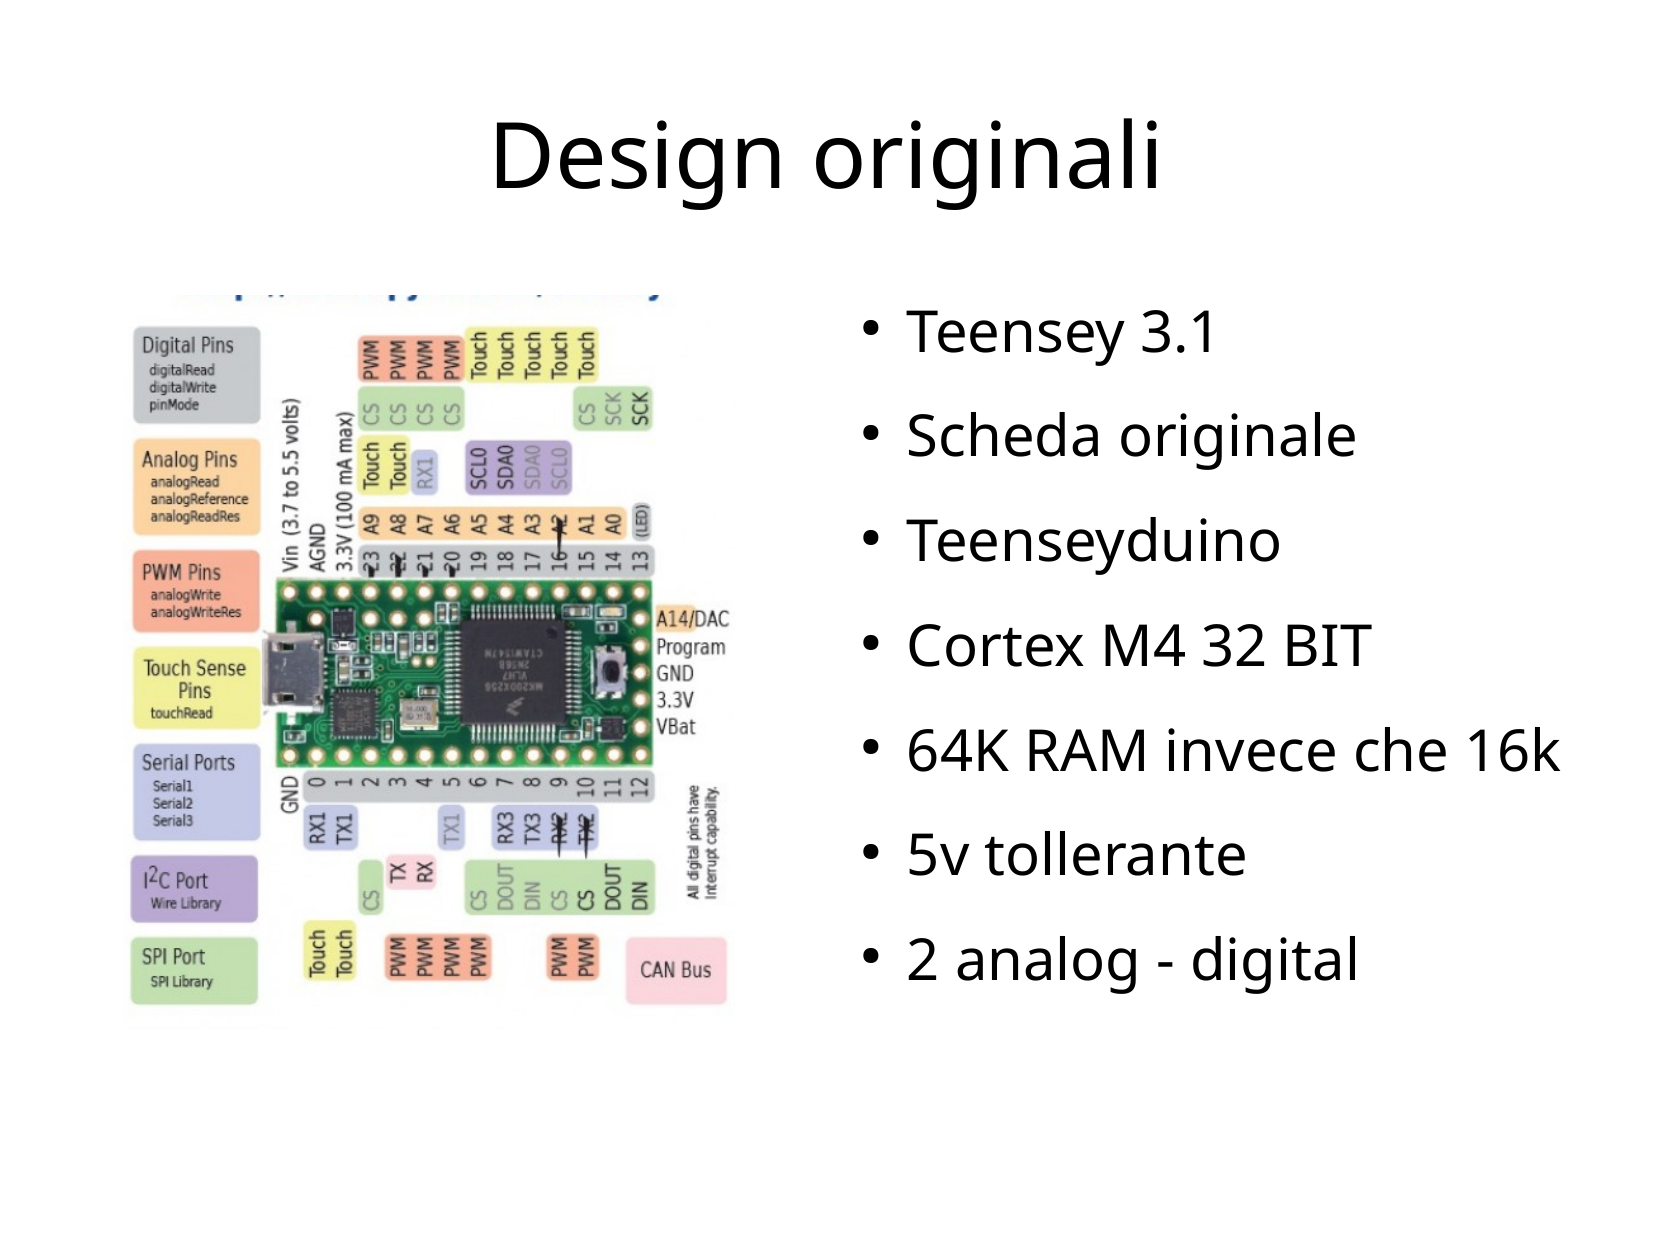

# Design originali
Teensey 3.1
Scheda originale
Teenseyduino
Cortex M4 32 BIT
64K RAM invece che 16k
5v tollerante
2 analog - digital